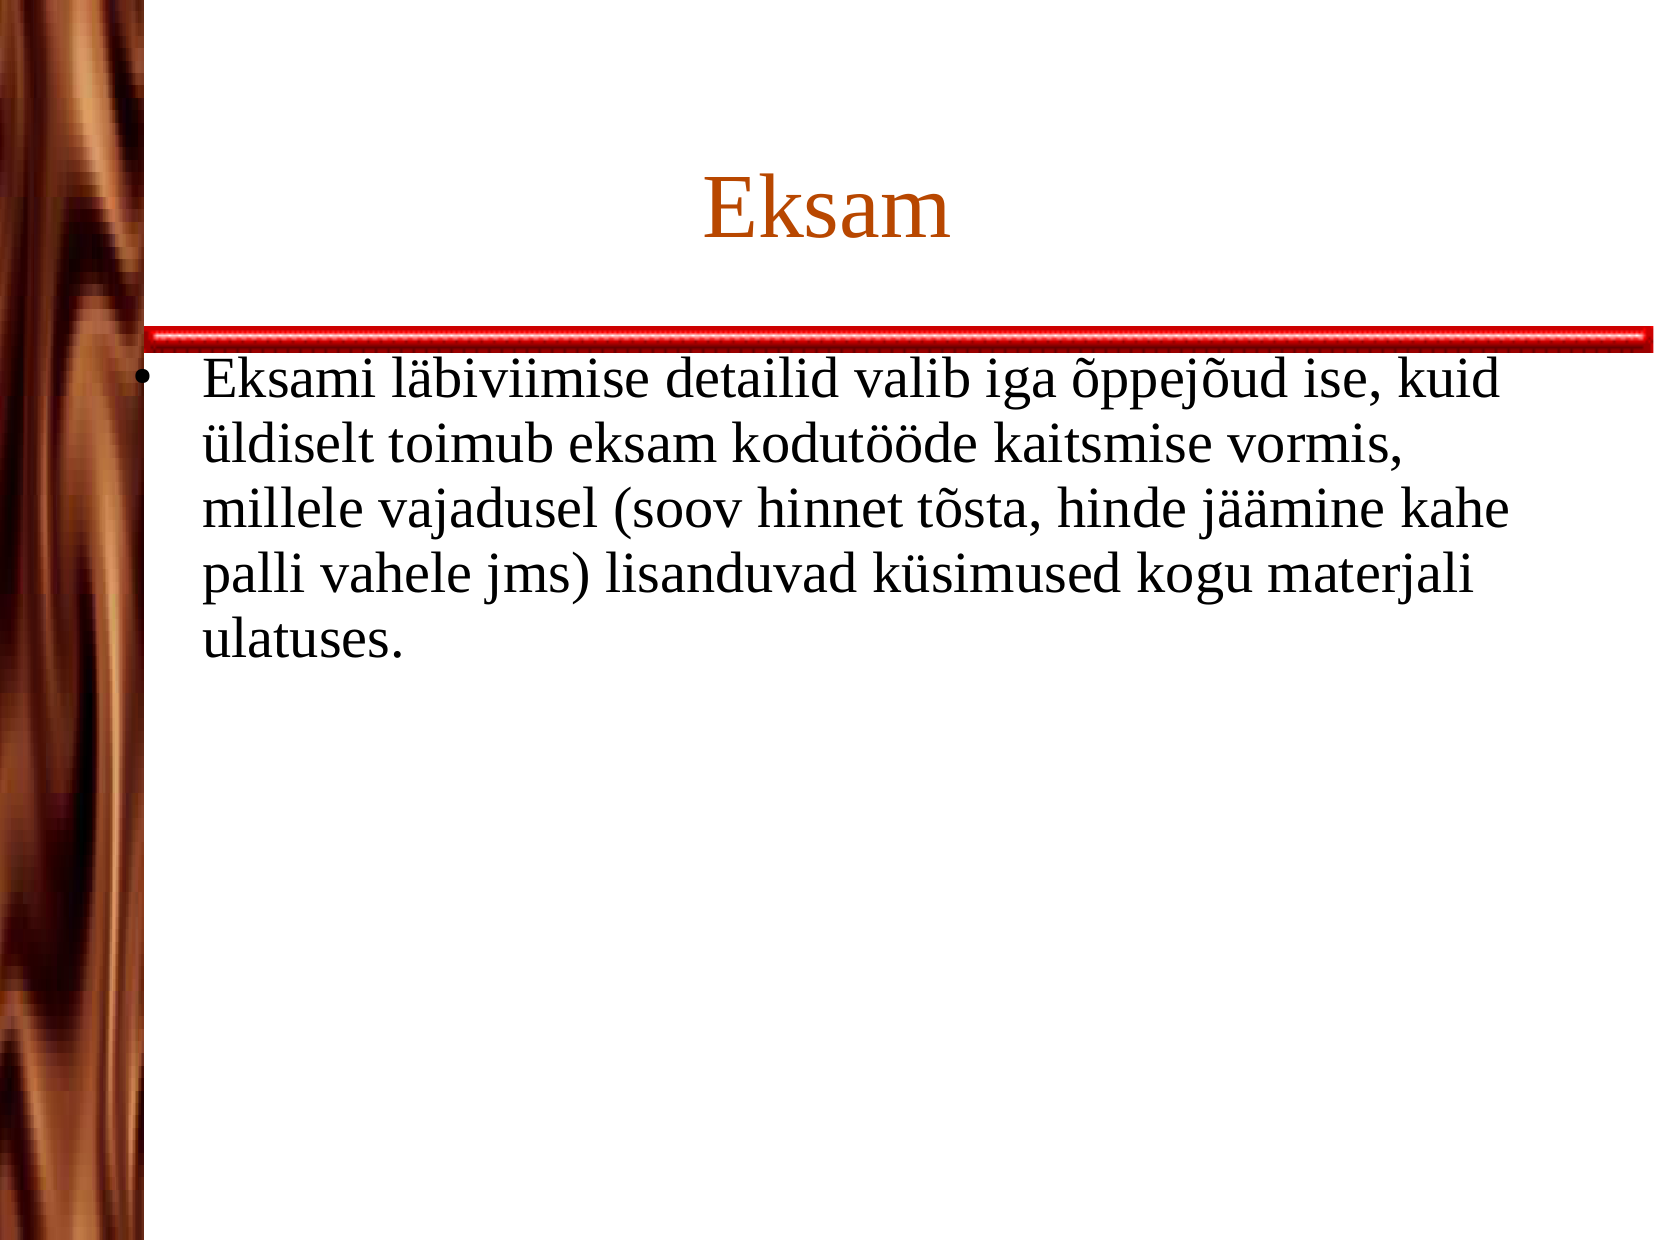

# Eksam
Eksami läbiviimise detailid valib iga õppejõud ise, kuid üldiselt toimub eksam kodutööde kaitsmise vormis, millele vajadusel (soov hinnet tõsta, hinde jäämine kahe palli vahele jms) lisanduvad küsimused kogu materjali ulatuses.